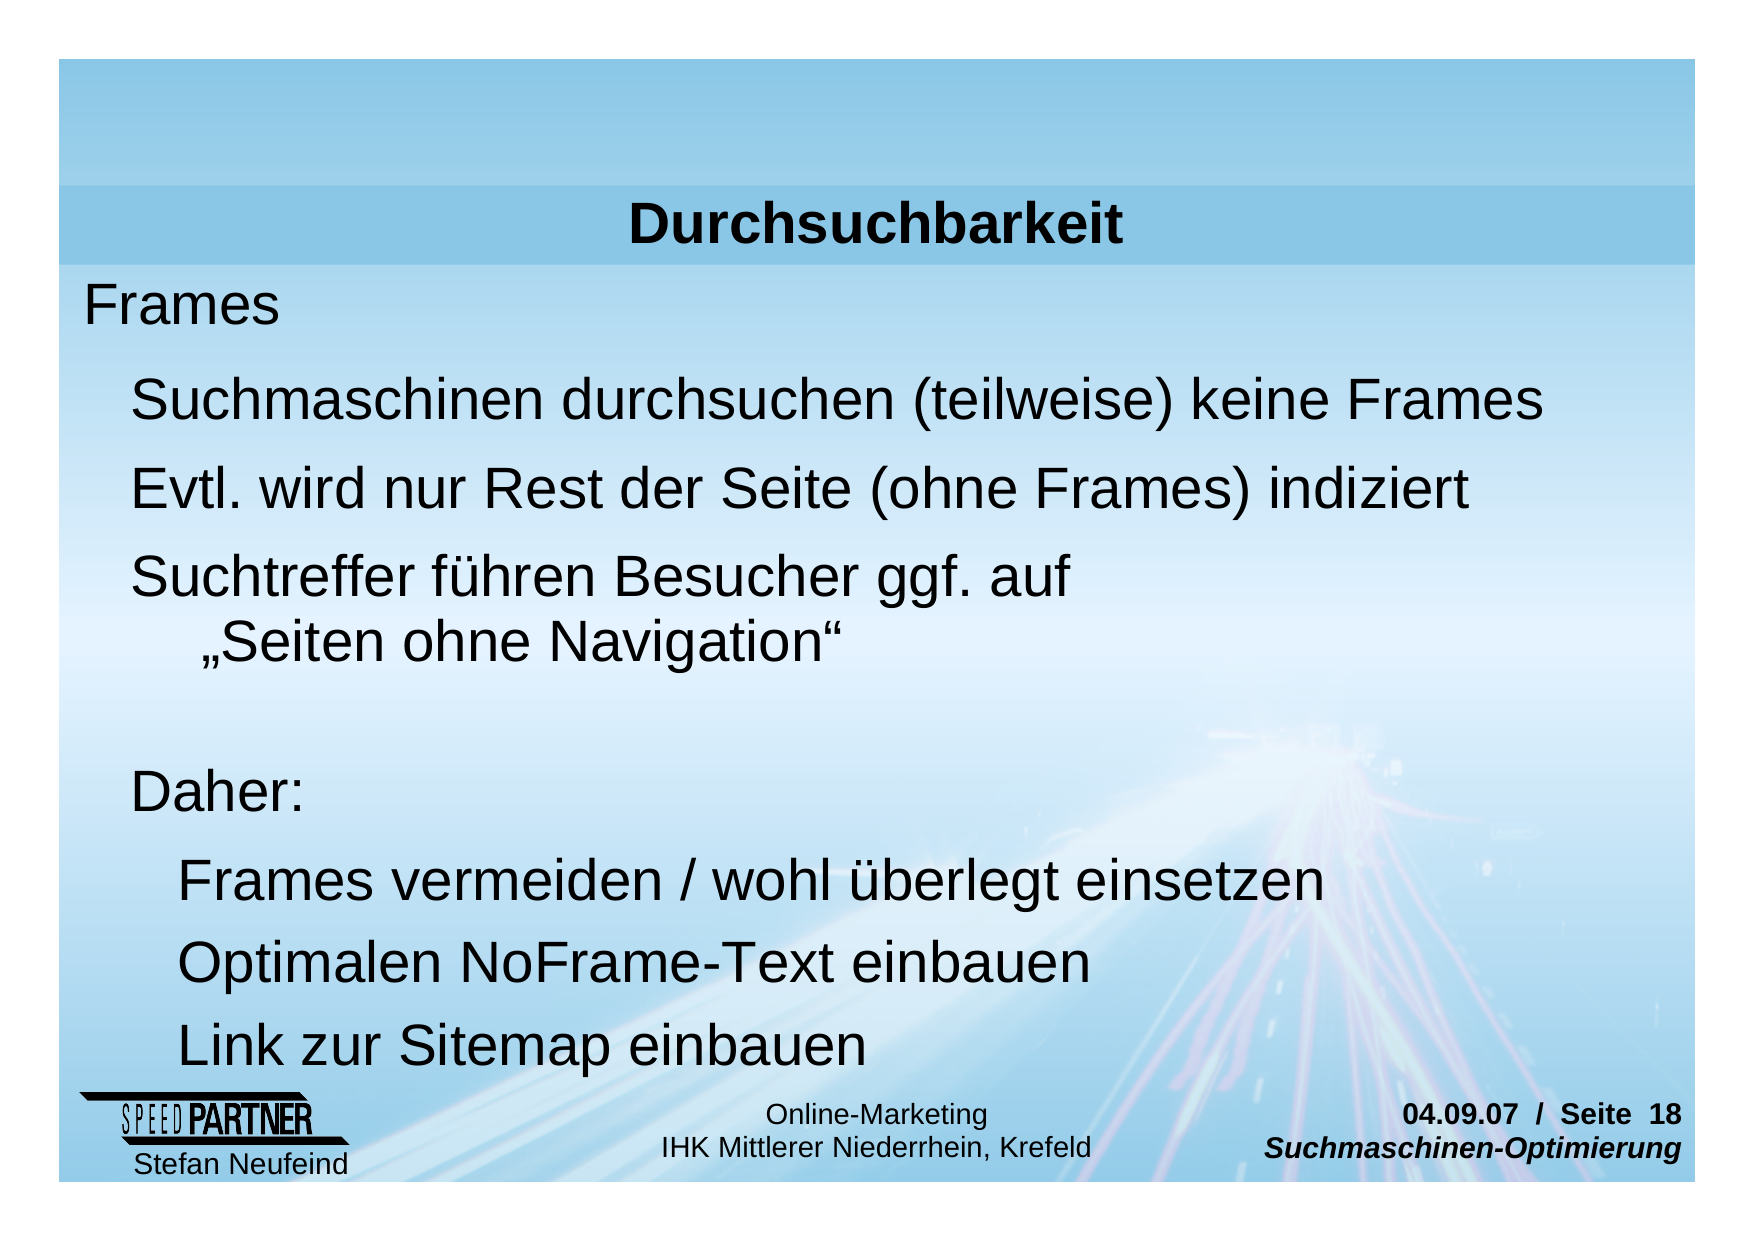

Durchsuchbarkeit
# Frames
Suchmaschinen durchsuchen (teilweise) keine Frames
Evtl. wird nur Rest der Seite (ohne Frames) indiziert
Suchtreffer führen Besucher ggf. auf
„Seiten ohne Navigation“
Daher:
Frames vermeiden / wohl überlegt einsetzen
Optimalen NoFrame-Text einbauen
Link zur Sitemap einbauen